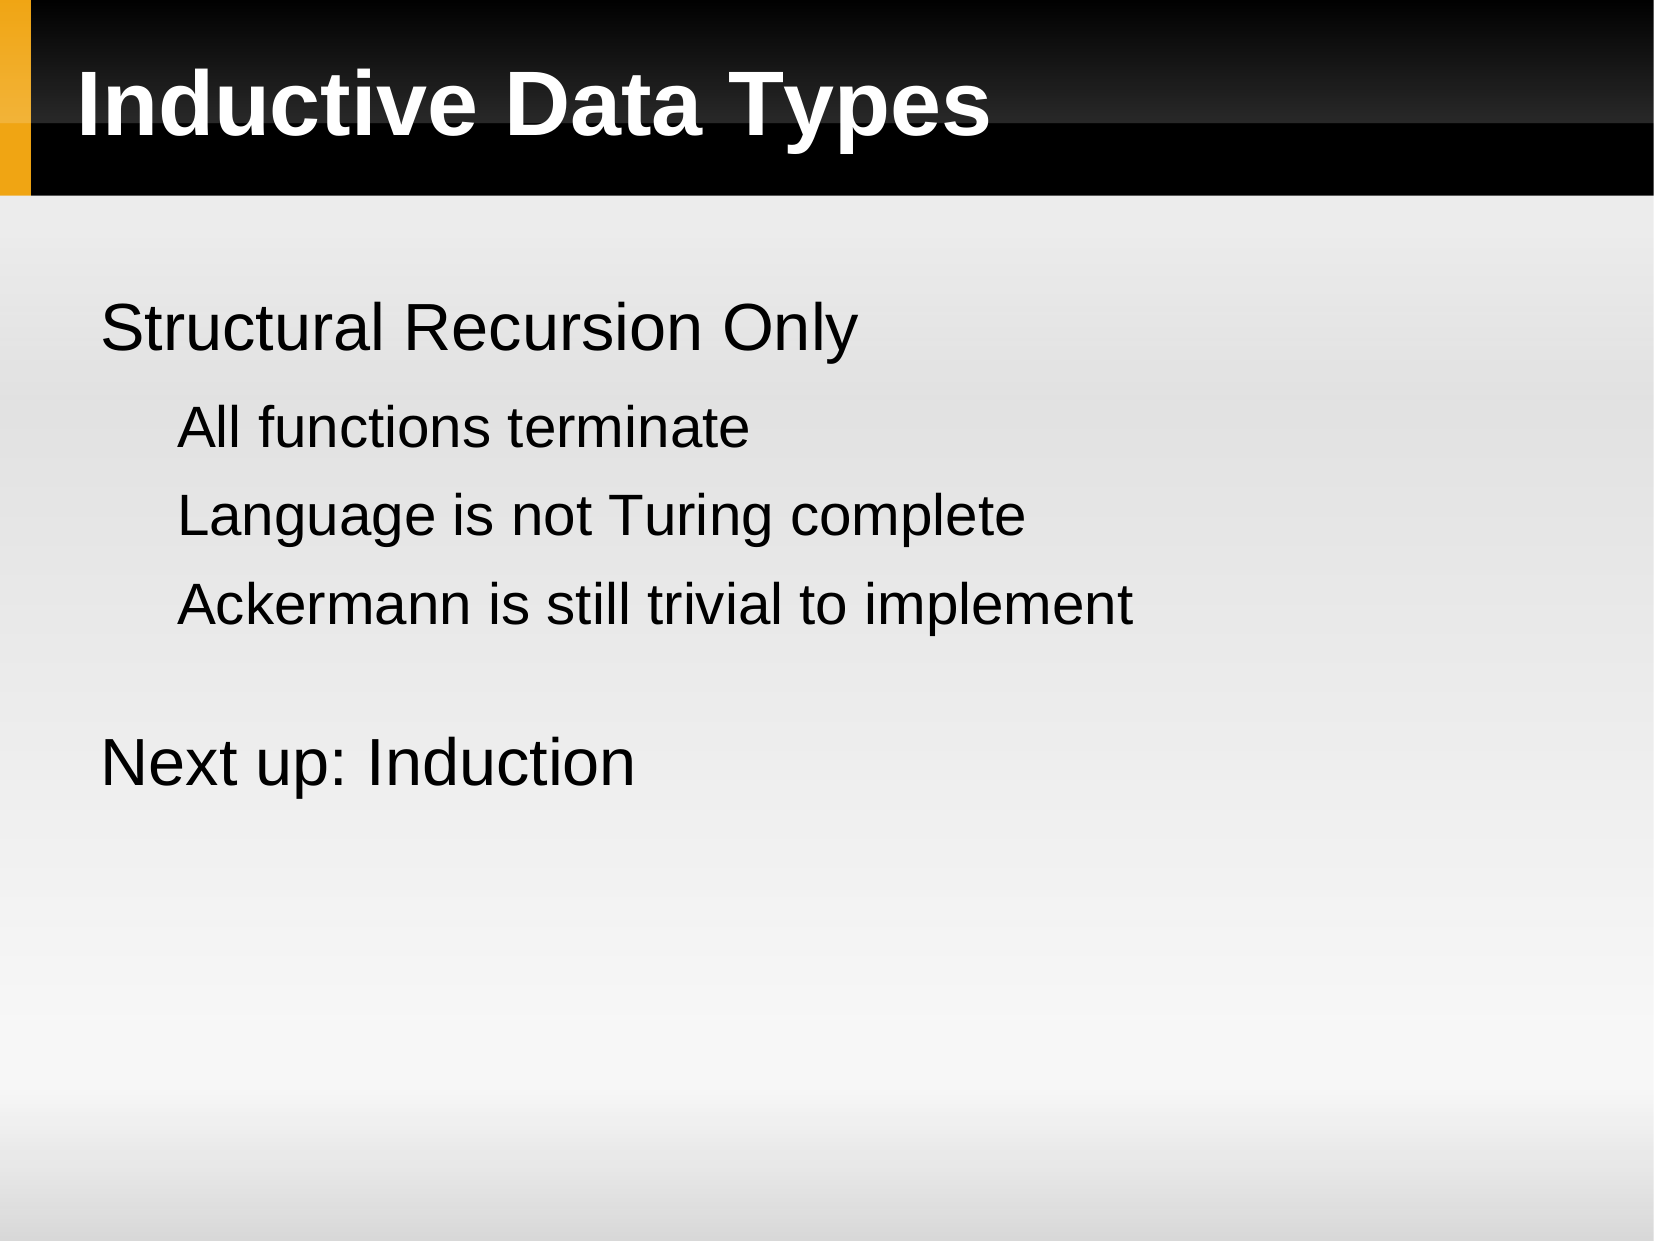

# Inductive Data Types
Structural Recursion Only
All functions terminate
Language is not Turing complete
Ackermann is still trivial to implement
Next up: Induction